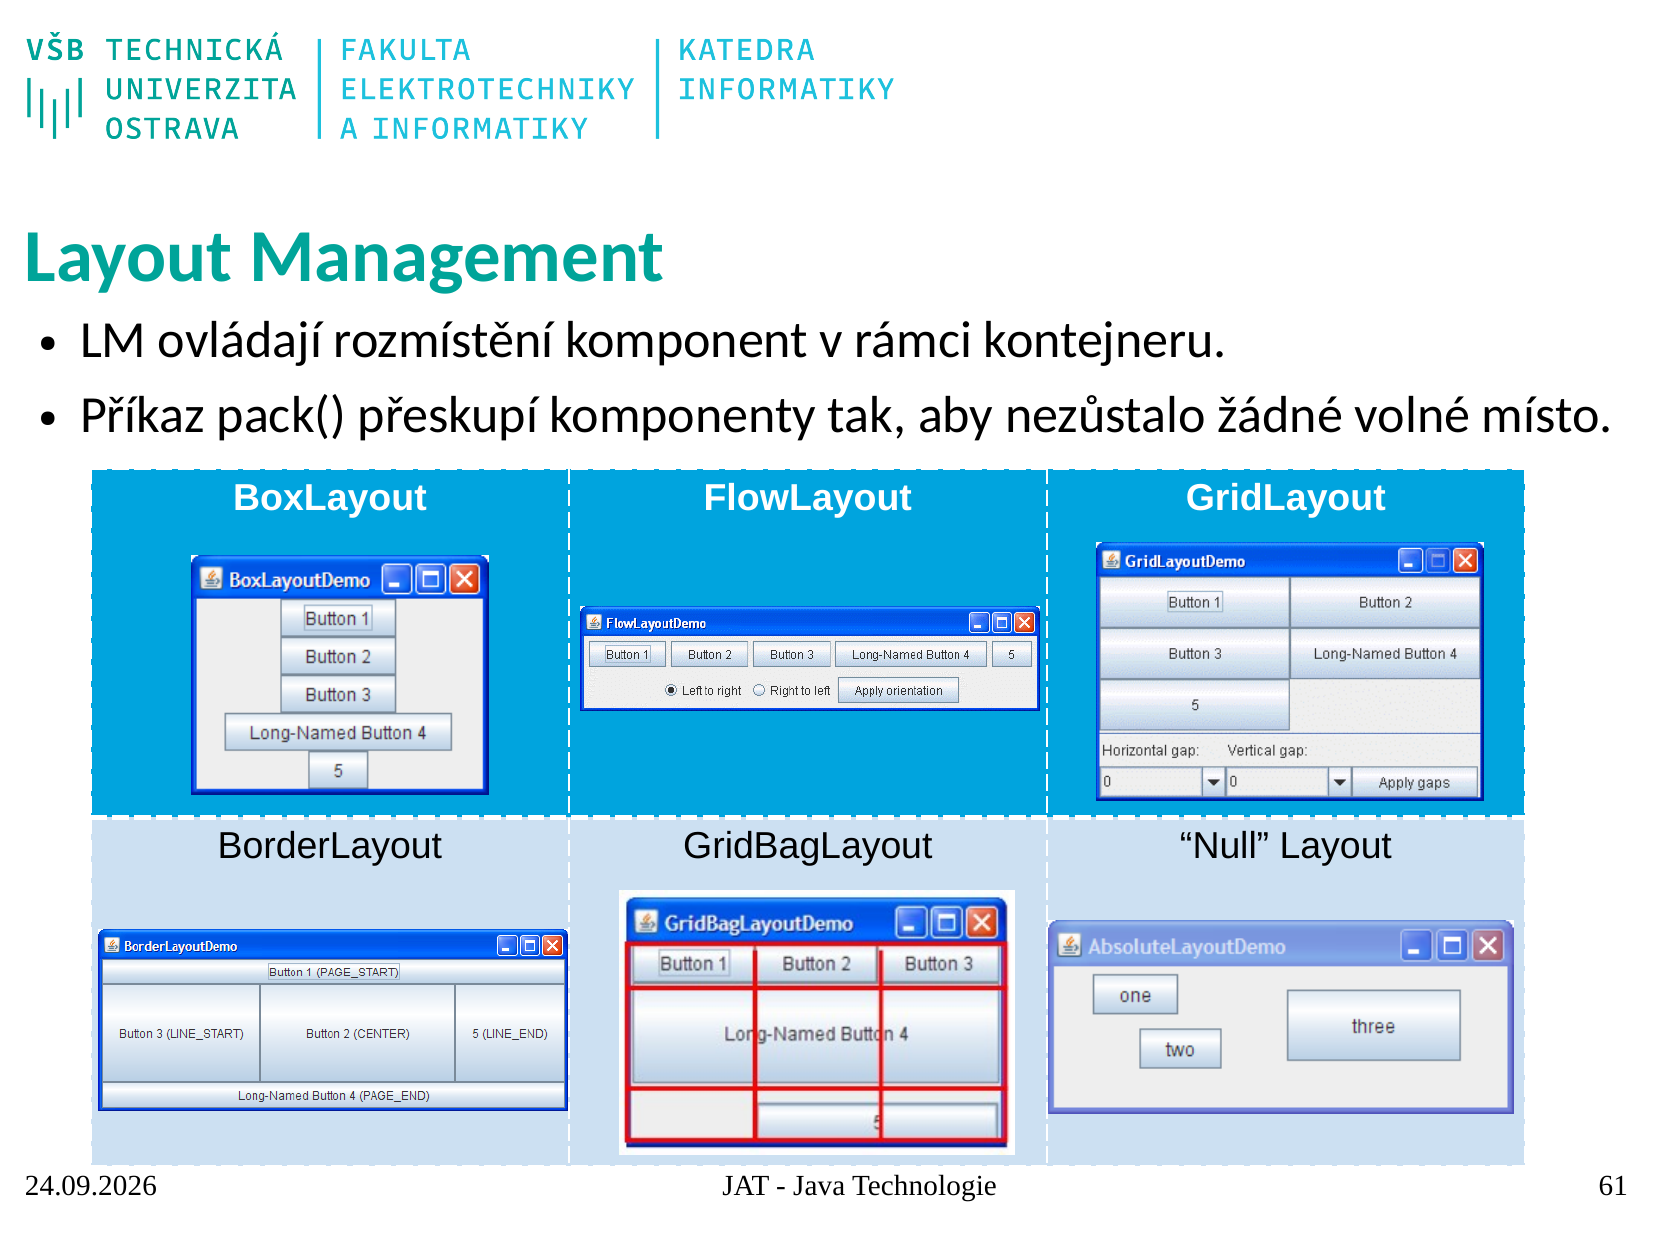

# Layout Management
LM ovládají rozmístění komponent v rámci kontejneru.
Příkaz pack() přeskupí komponenty tak, aby nezůstalo žádné volné místo.
| BoxLayout | FlowLayout | GridLayout |
| --- | --- | --- |
| BorderLayout | GridBagLayout | “Null” Layout |
JAT - Java Technologie
61